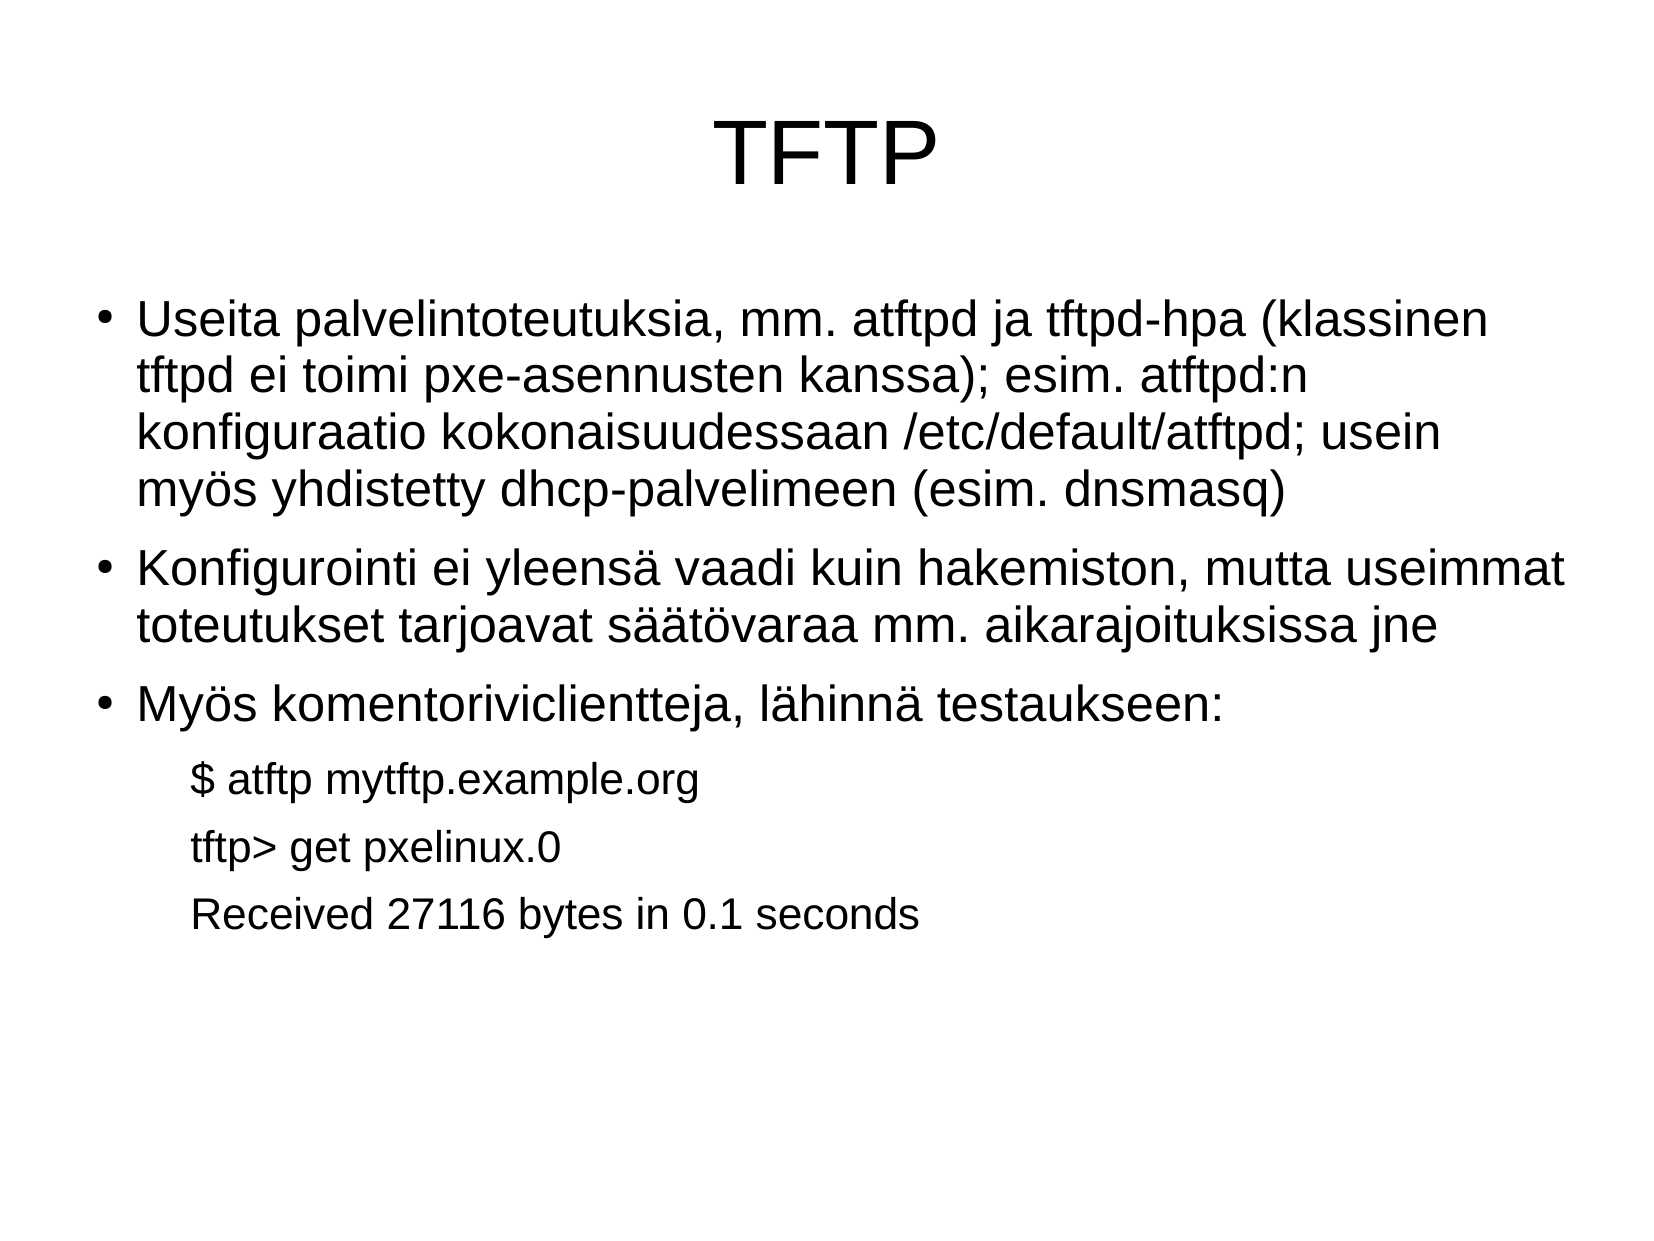

# TFTP
Useita palvelintoteutuksia, mm. atftpd ja tftpd-hpa (klassinen tftpd ei toimi pxe-asennusten kanssa); esim. atftpd:n konfiguraatio kokonaisuudessaan /etc/default/atftpd; usein myös yhdistetty dhcp-palvelimeen (esim. dnsmasq)
Konfigurointi ei yleensä vaadi kuin hakemiston, mutta useimmat toteutukset tarjoavat säätövaraa mm. aikarajoituksissa jne
Myös komentoriviclientteja, lähinnä testaukseen:
$ atftp mytftp.example.org
tftp> get pxelinux.0
Received 27116 bytes in 0.1 seconds